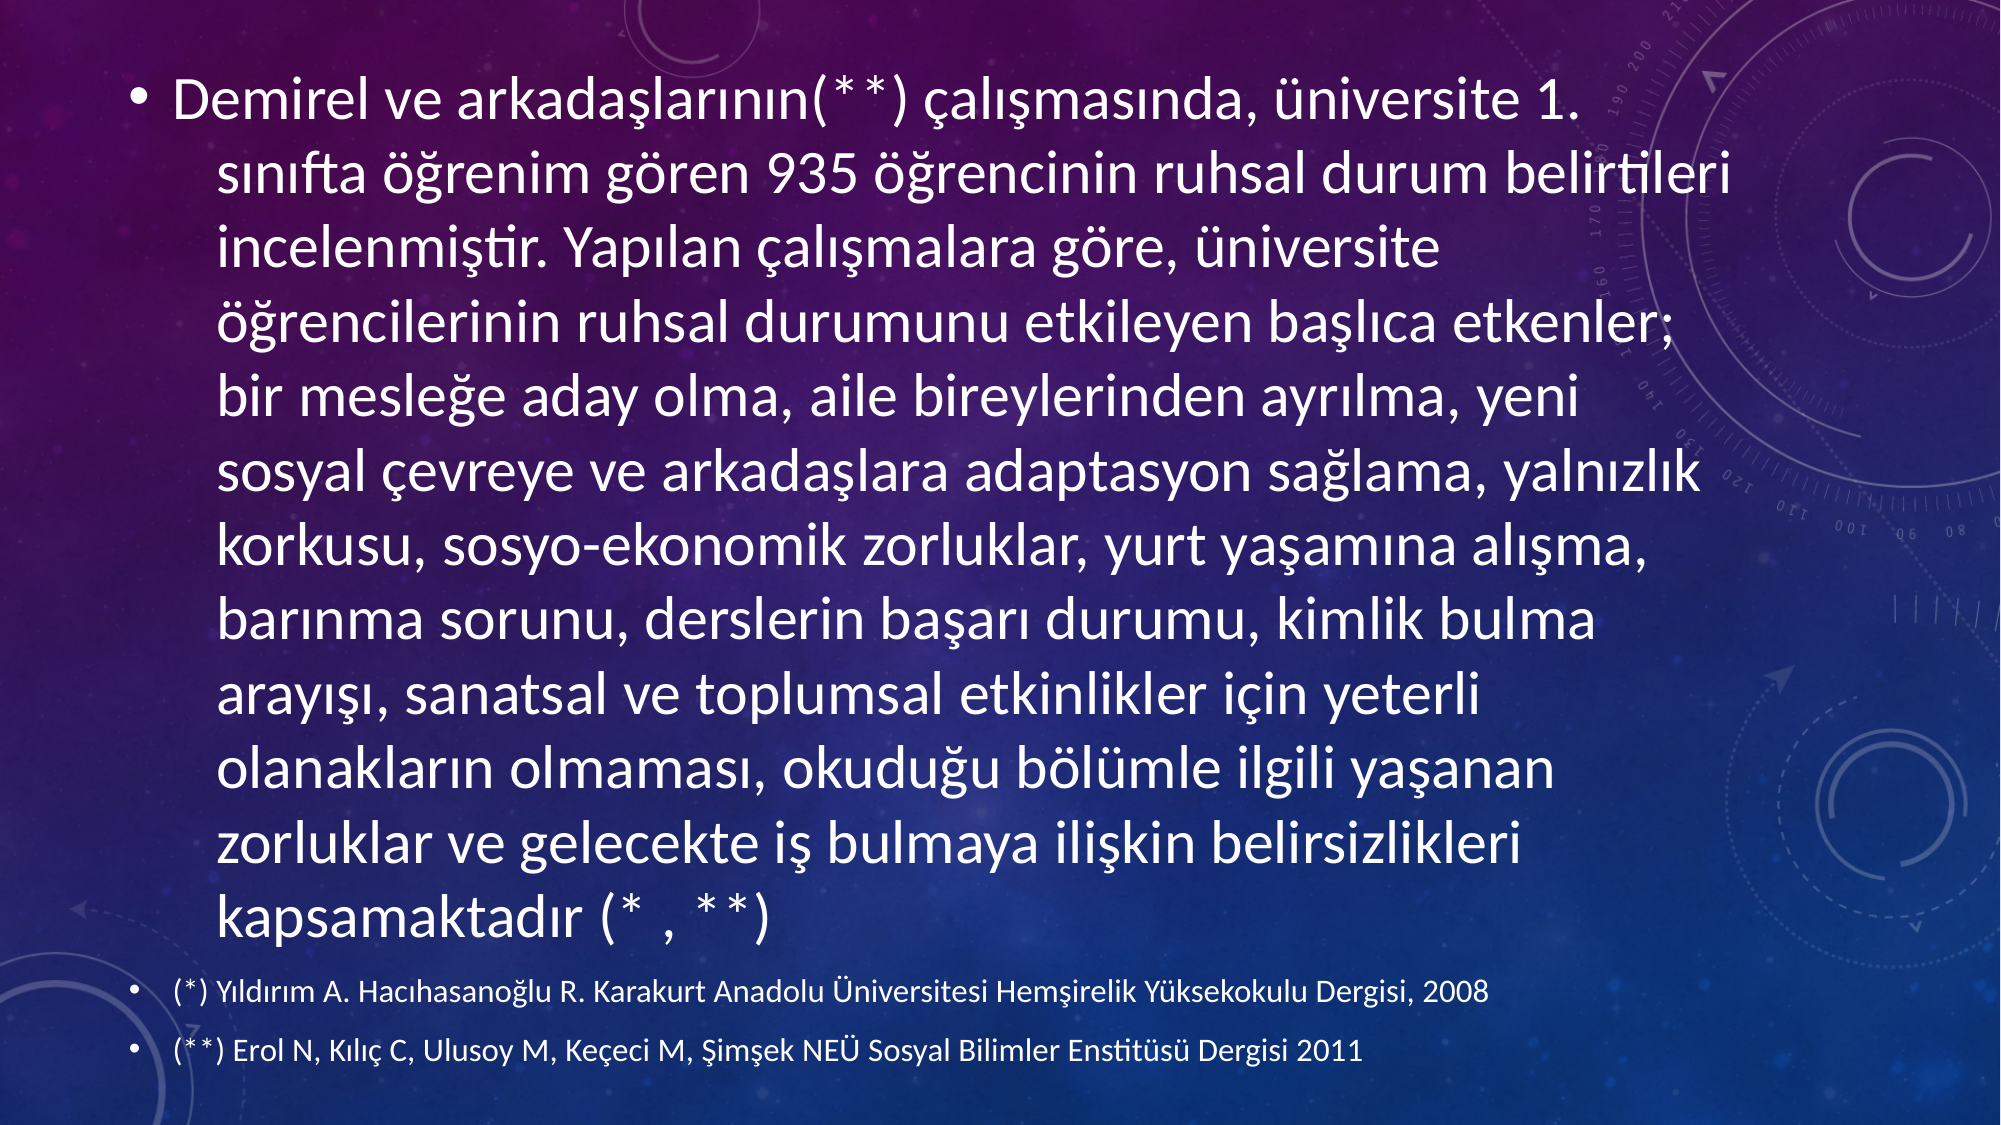

# Demirel ve arkadaşlarının(**) çalışmasında, üniversite 1. sınıfta öğrenim gören 935 öğrencinin ruhsal durum belirtileri incelenmiştir. Yapılan çalışmalara göre, üniversite öğrencilerinin ruhsal durumunu etkileyen başlıca etkenler; bir mesleğe aday olma, aile bireylerinden ayrılma, yeni sosyal çevreye ve arkadaşlara adaptasyon sağlama, yalnızlık korkusu, sosyo-ekonomik zorluklar, yurt yaşamına alışma, barınma sorunu, derslerin başarı durumu, kimlik bulma arayışı, sanatsal ve toplumsal etkinlikler için yeterli olanakların olmaması, okuduğu bölümle ilgili yaşanan zorluklar ve gelecekte iş bulmaya ilişkin belirsizlikleri kapsamaktadır (* , **)
(*) Yıldırım A. Hacıhasanoğlu R. Karakurt Anadolu Üniversitesi Hemşirelik Yüksekokulu Dergisi, 2008
(**) Erol N, Kılıç C, Ulusoy M, Keçeci M, Şimşek NEÜ Sosyal Bilimler Enstitüsü Dergisi 2011